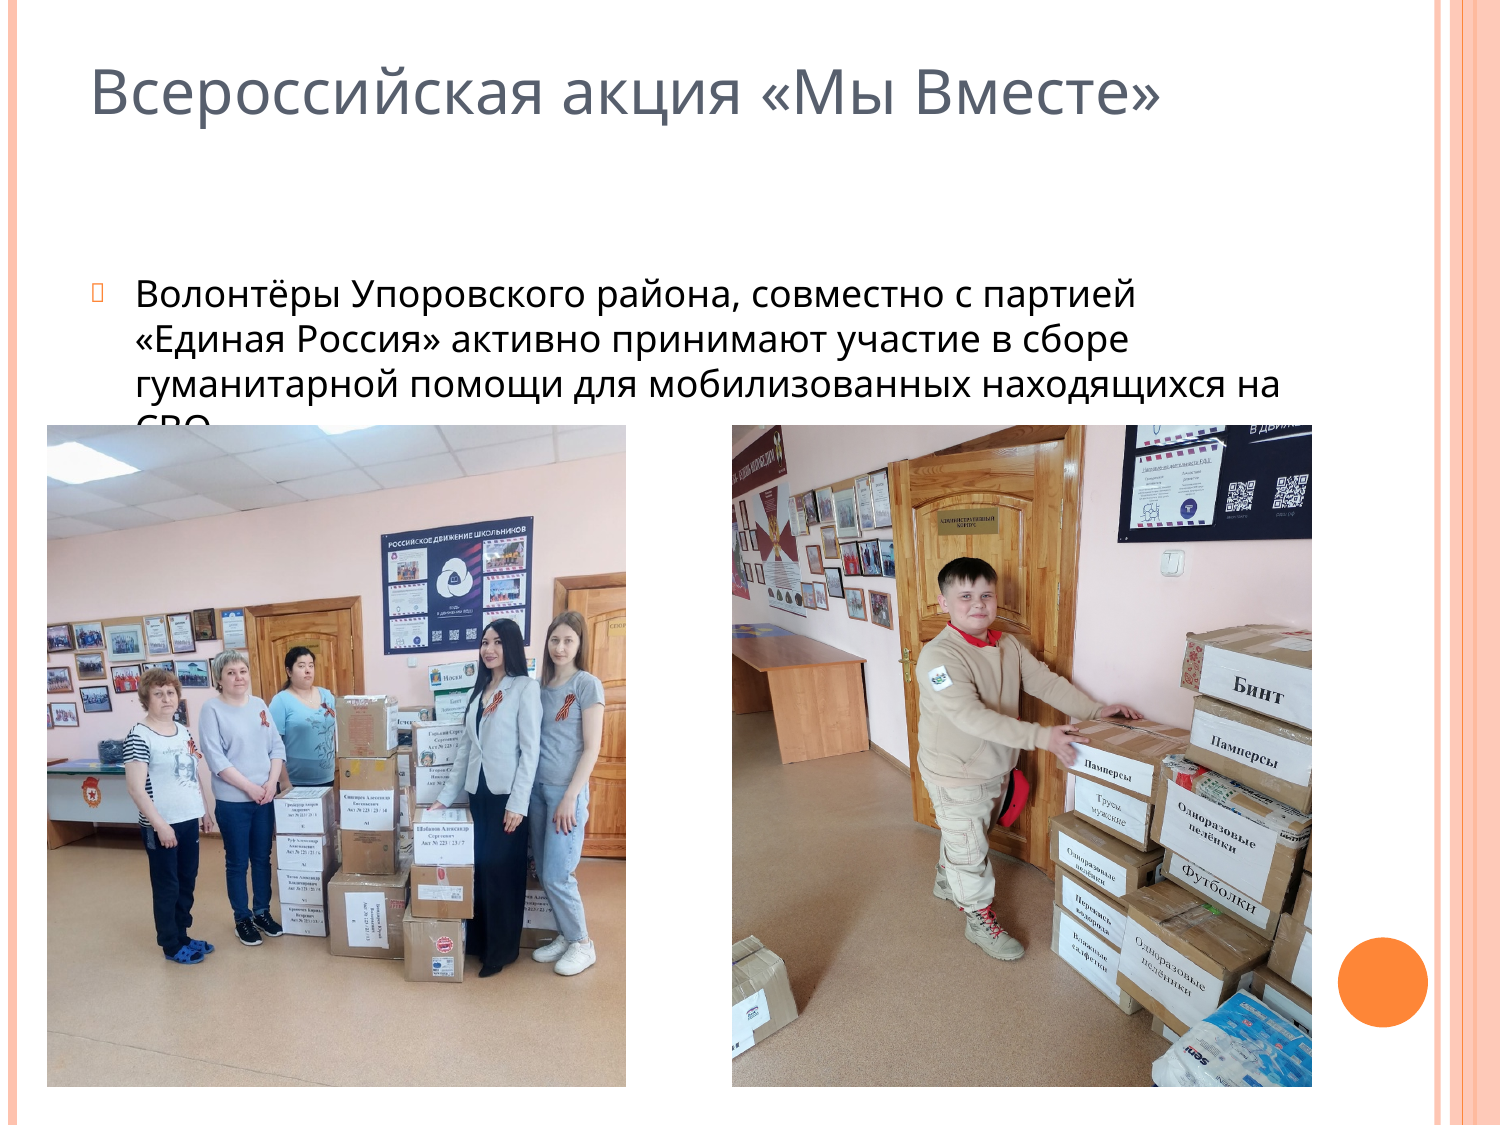

# Всероссийская акция «Мы Вместе»
Волонтёры Упоровского района, совместно с партией «Единая Россия» активно принимают участие в сборе гуманитарной помощи для мобилизованных находящихся на СВО.